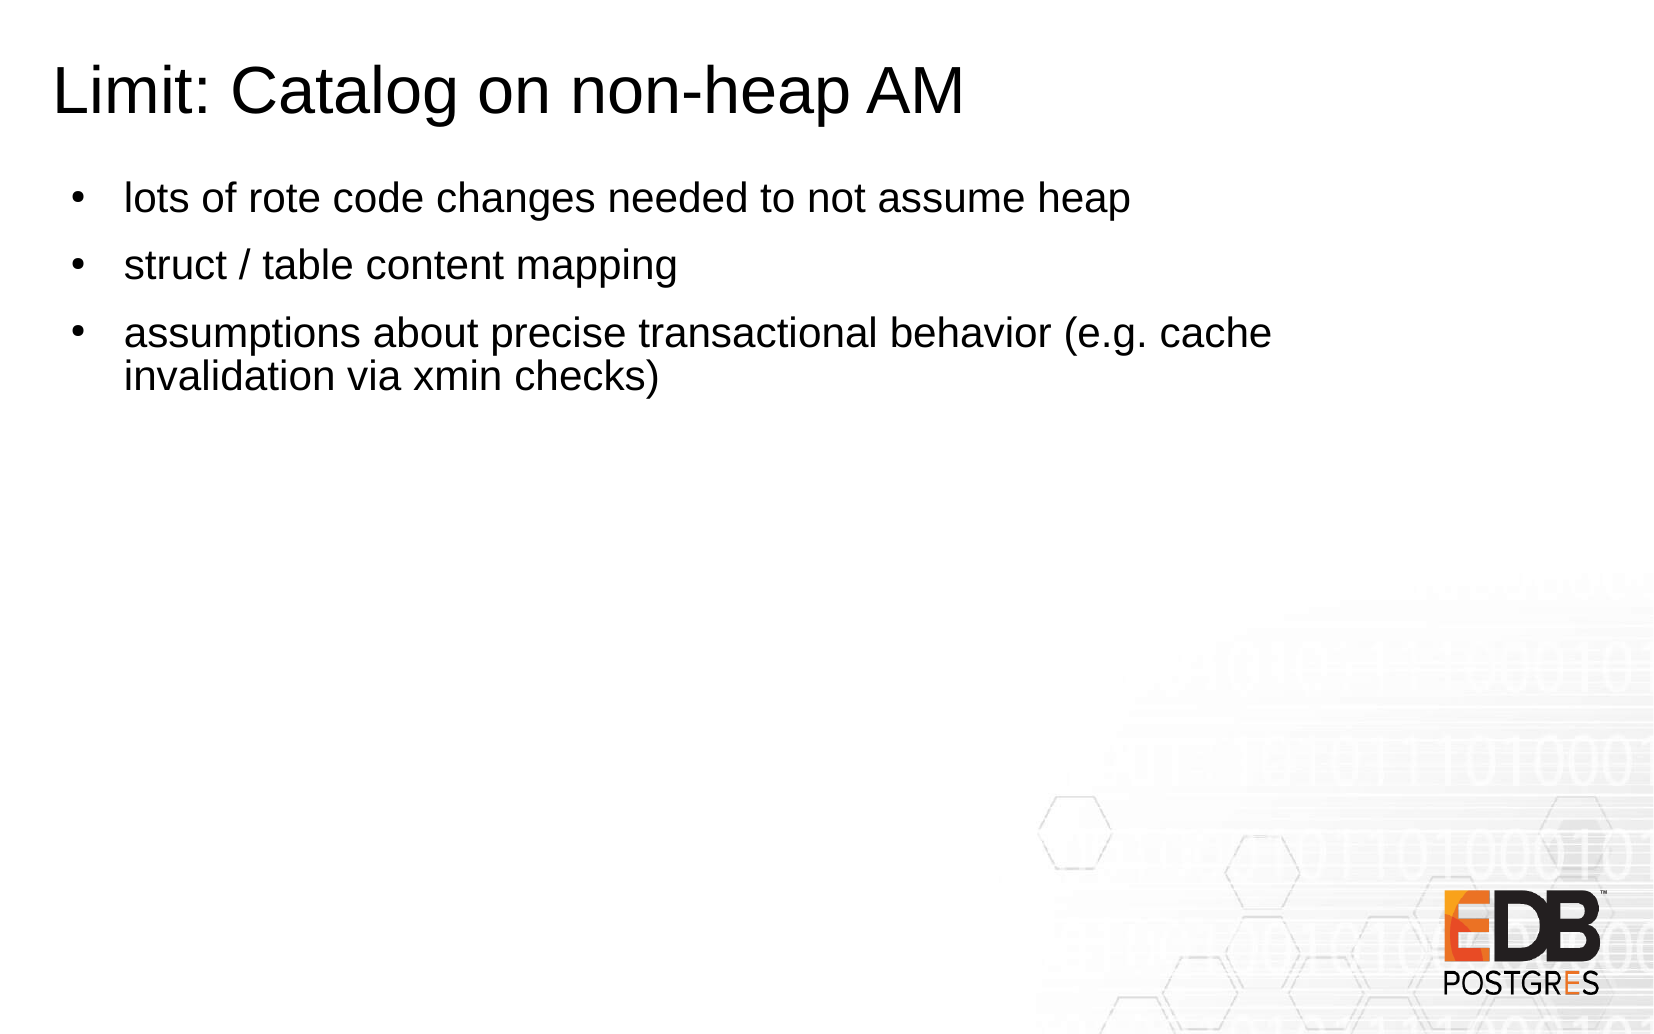

# Limit: Catalog on non-heap AM
lots of rote code changes needed to not assume heap
struct / table content mapping
assumptions about precise transactional behavior (e.g. cache invalidation via xmin checks)